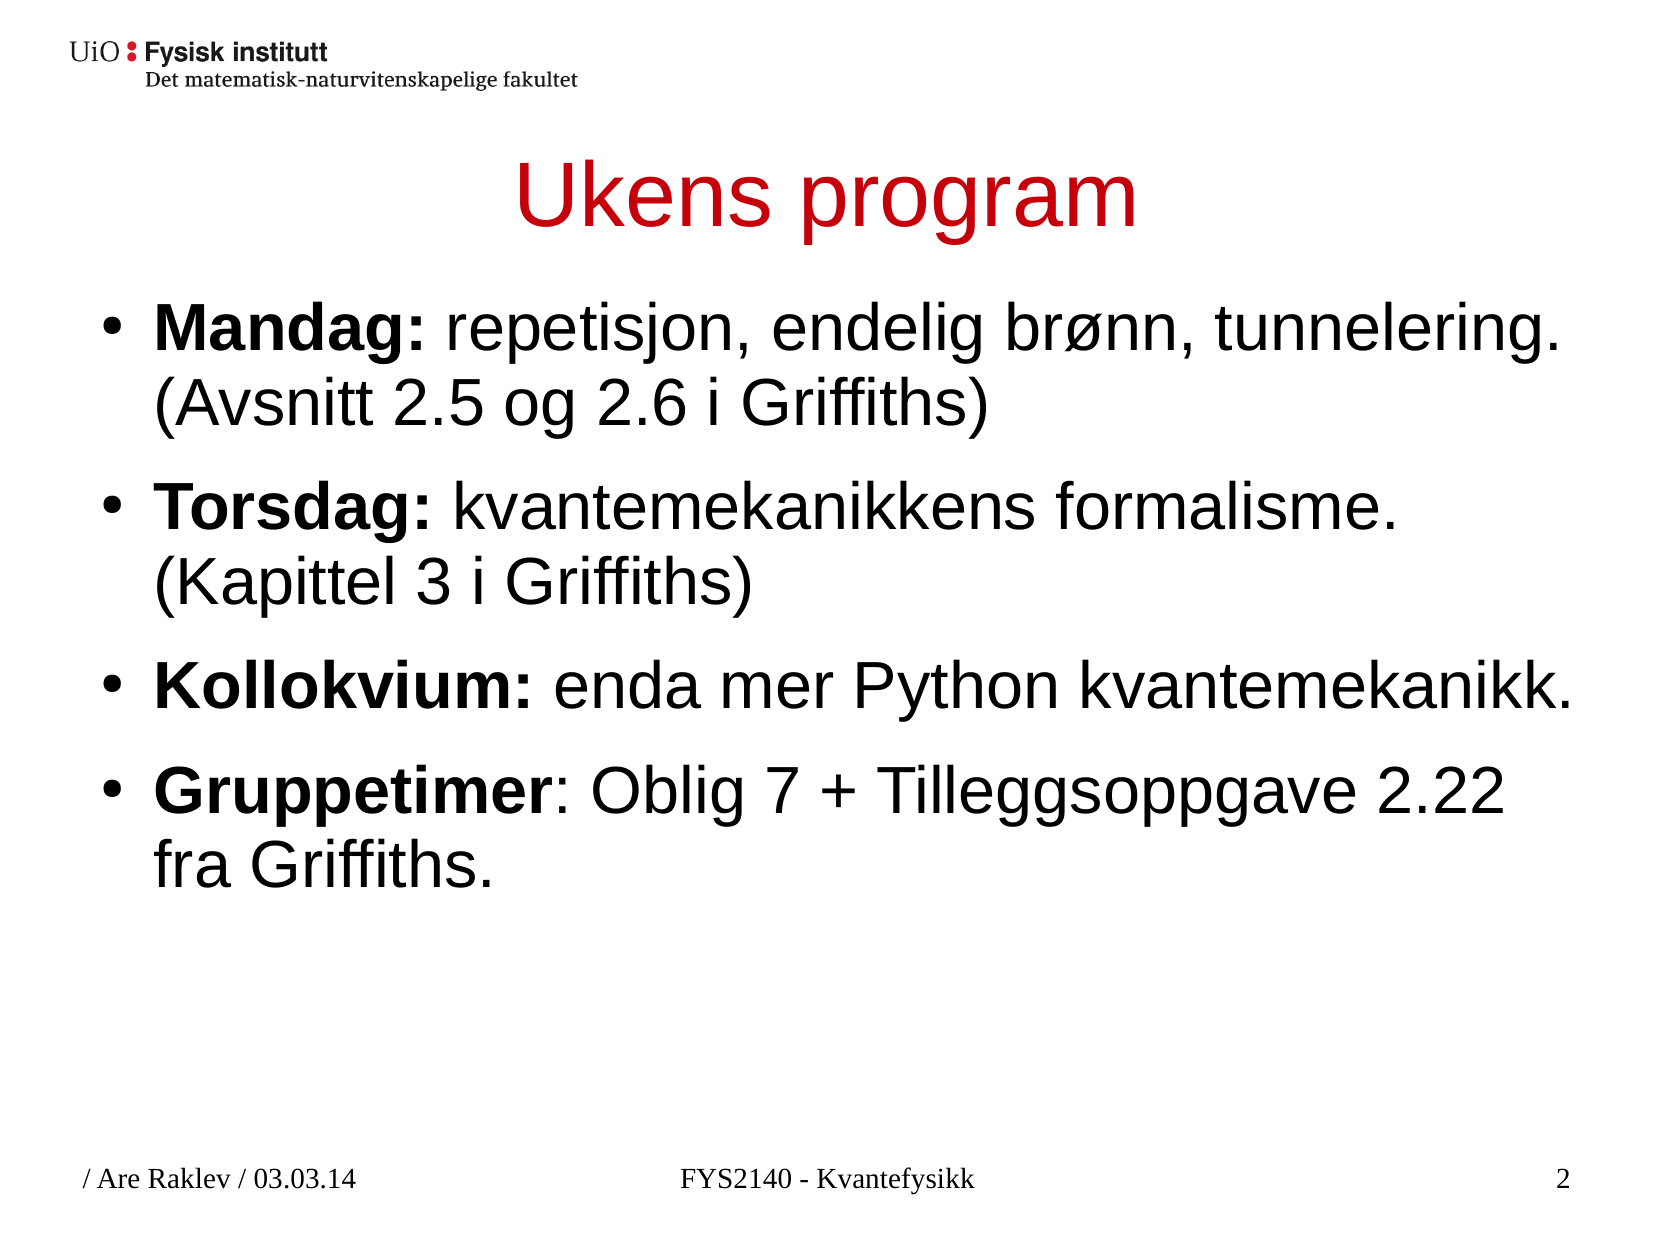

# Ukens program
Mandag: repetisjon, endelig brønn, tunnelering. (Avsnitt 2.5 og 2.6 i Griffiths)
Torsdag: kvantemekanikkens formalisme. (Kapittel 3 i Griffiths)
Kollokvium: enda mer Python kvantemekanikk.
Gruppetimer: Oblig 7 + Tilleggsoppgave 2.22
fra Griffiths.
/ Are Raklev / 03.03.14
FYS2140 - Kvantefysikk
2